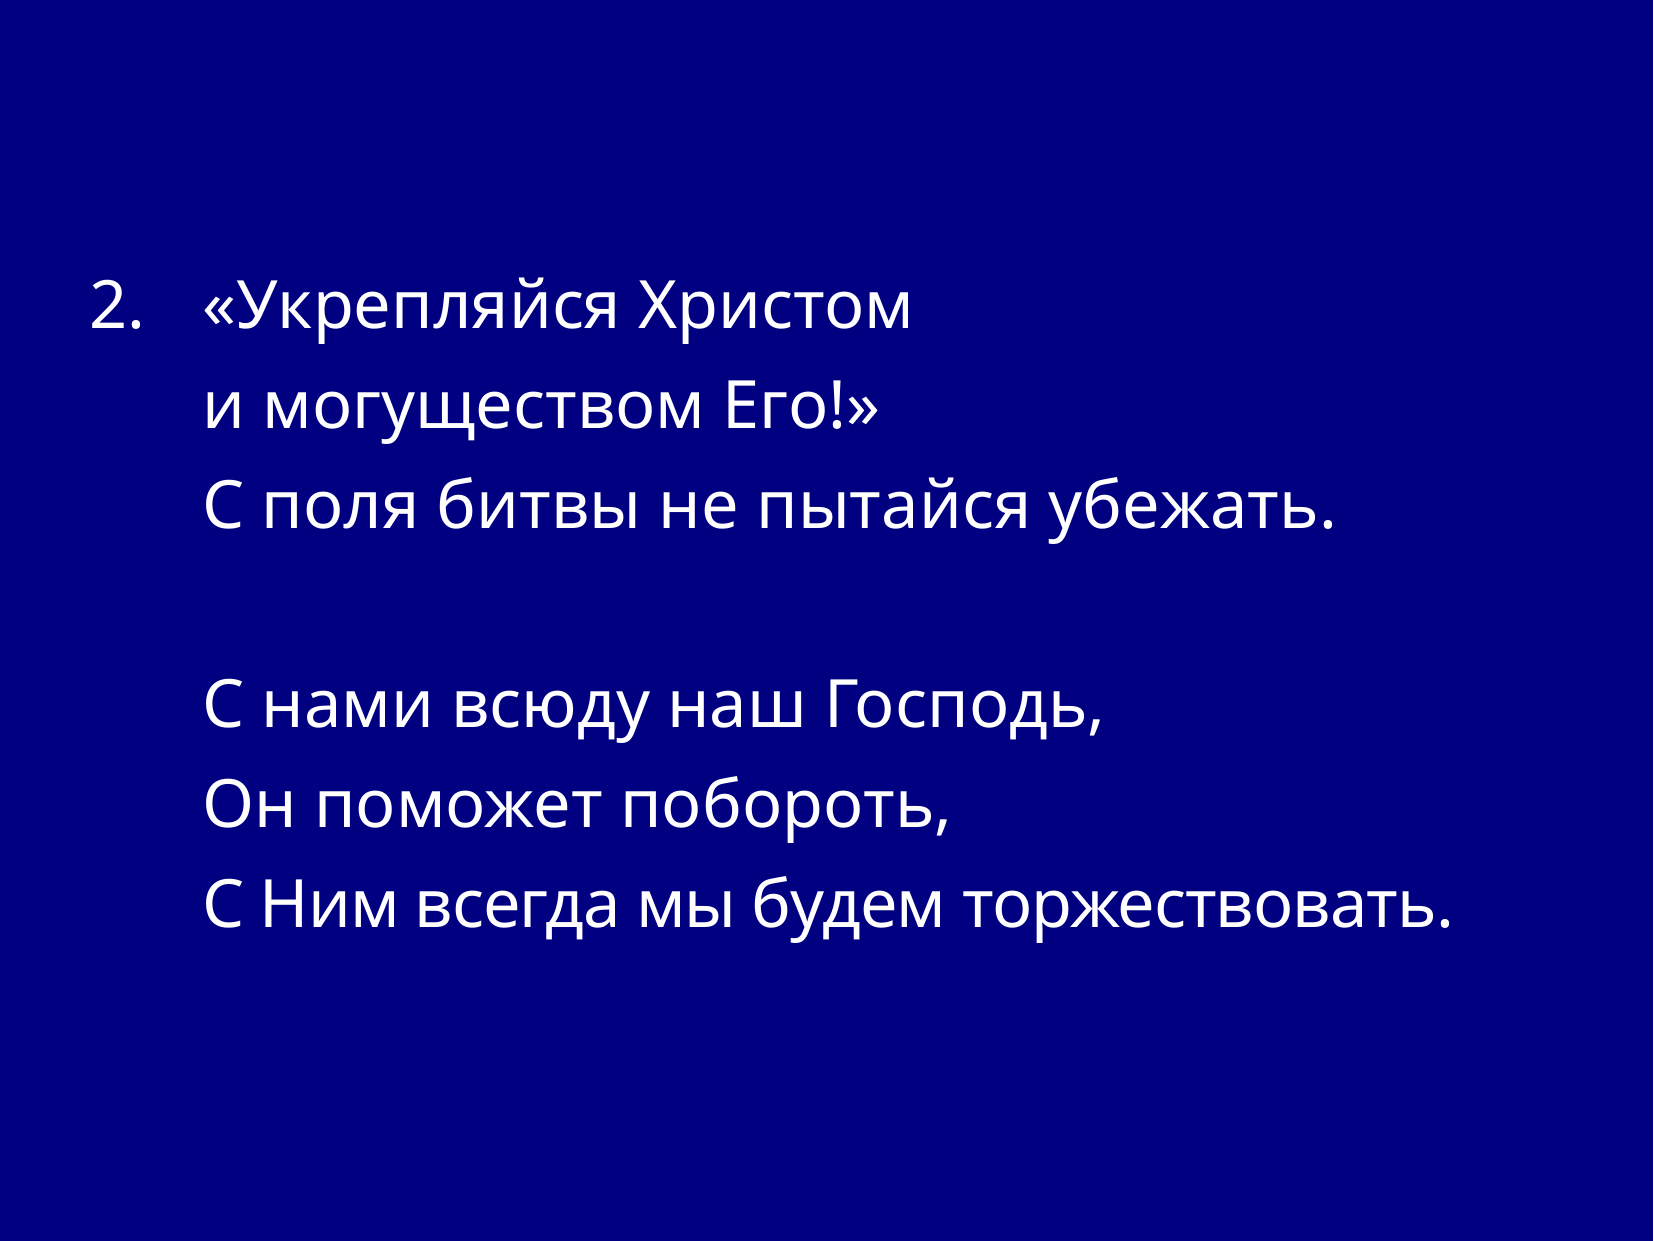

2.	«Укрепляйся Христом
	и могуществом Его!»
	С поля битвы не пытайся убежать.
	С нами всюду наш Господь,
	Он поможет побороть,
	С Ним всегда мы будем торжествовать.